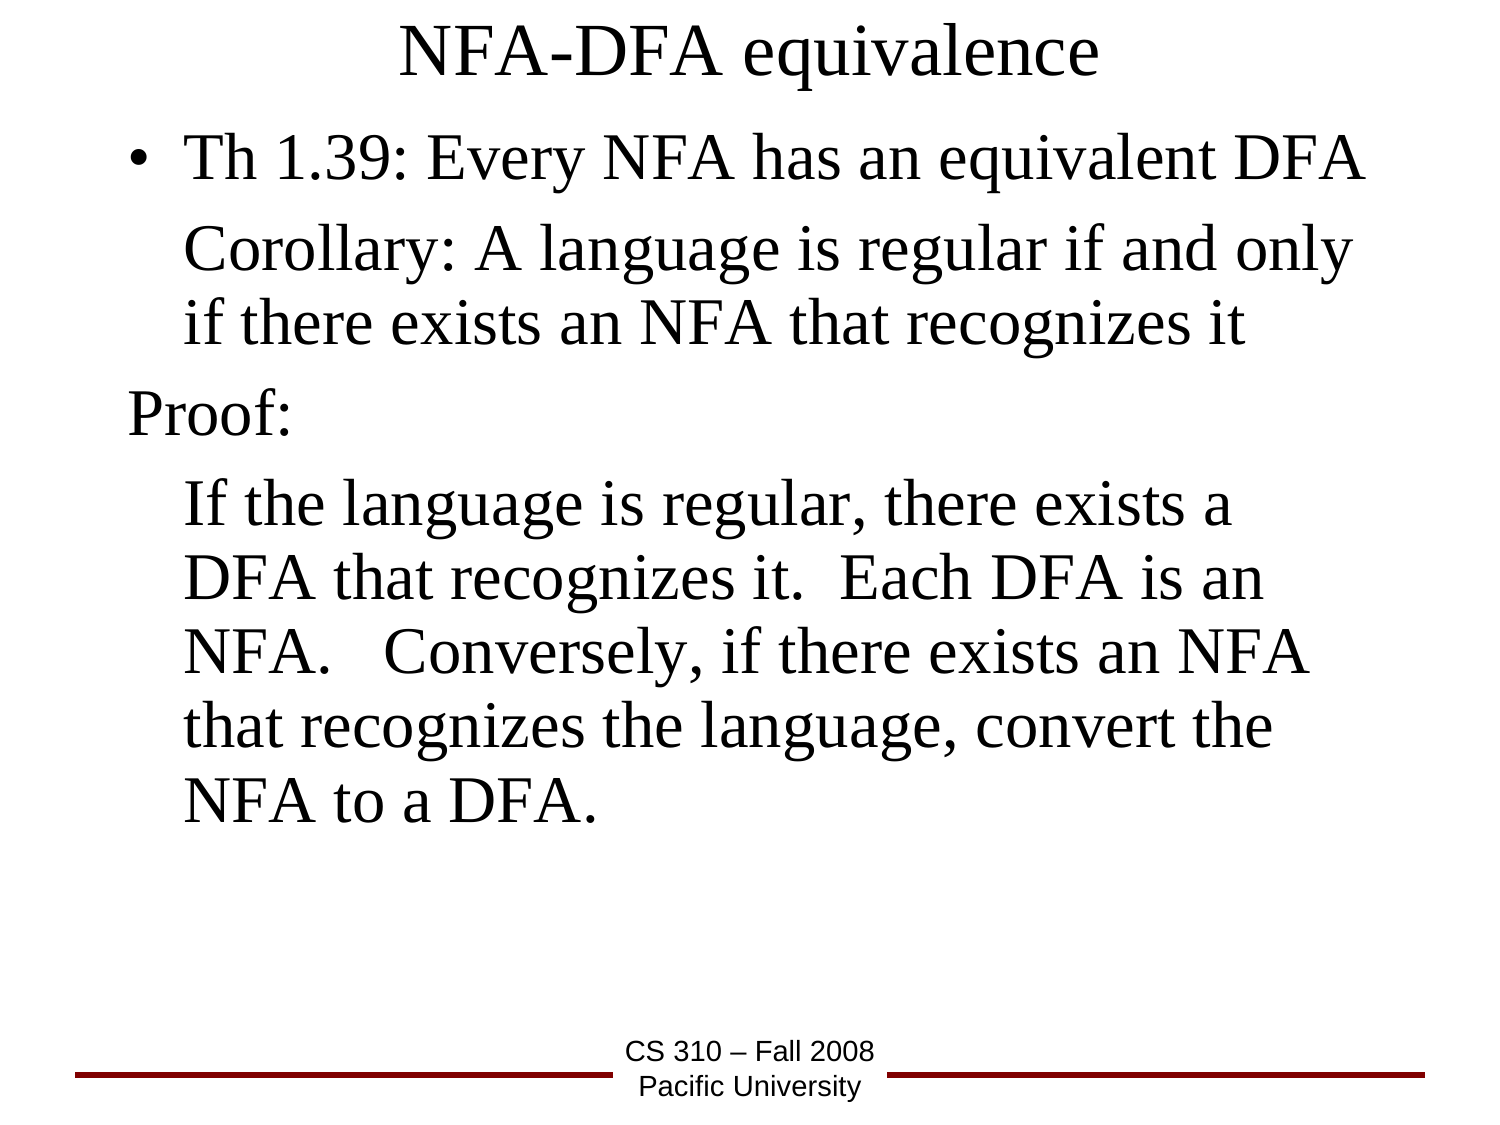

# NFA-DFA equivalence
Th 1.39: Every NFA has an equivalent DFA
	Corollary: A language is regular if and only if there exists an NFA that recognizes it
Proof:
	If the language is regular, there exists a DFA that recognizes it. Each DFA is an NFA. Conversely, if there exists an NFA that recognizes the language, convert the NFA to a DFA.